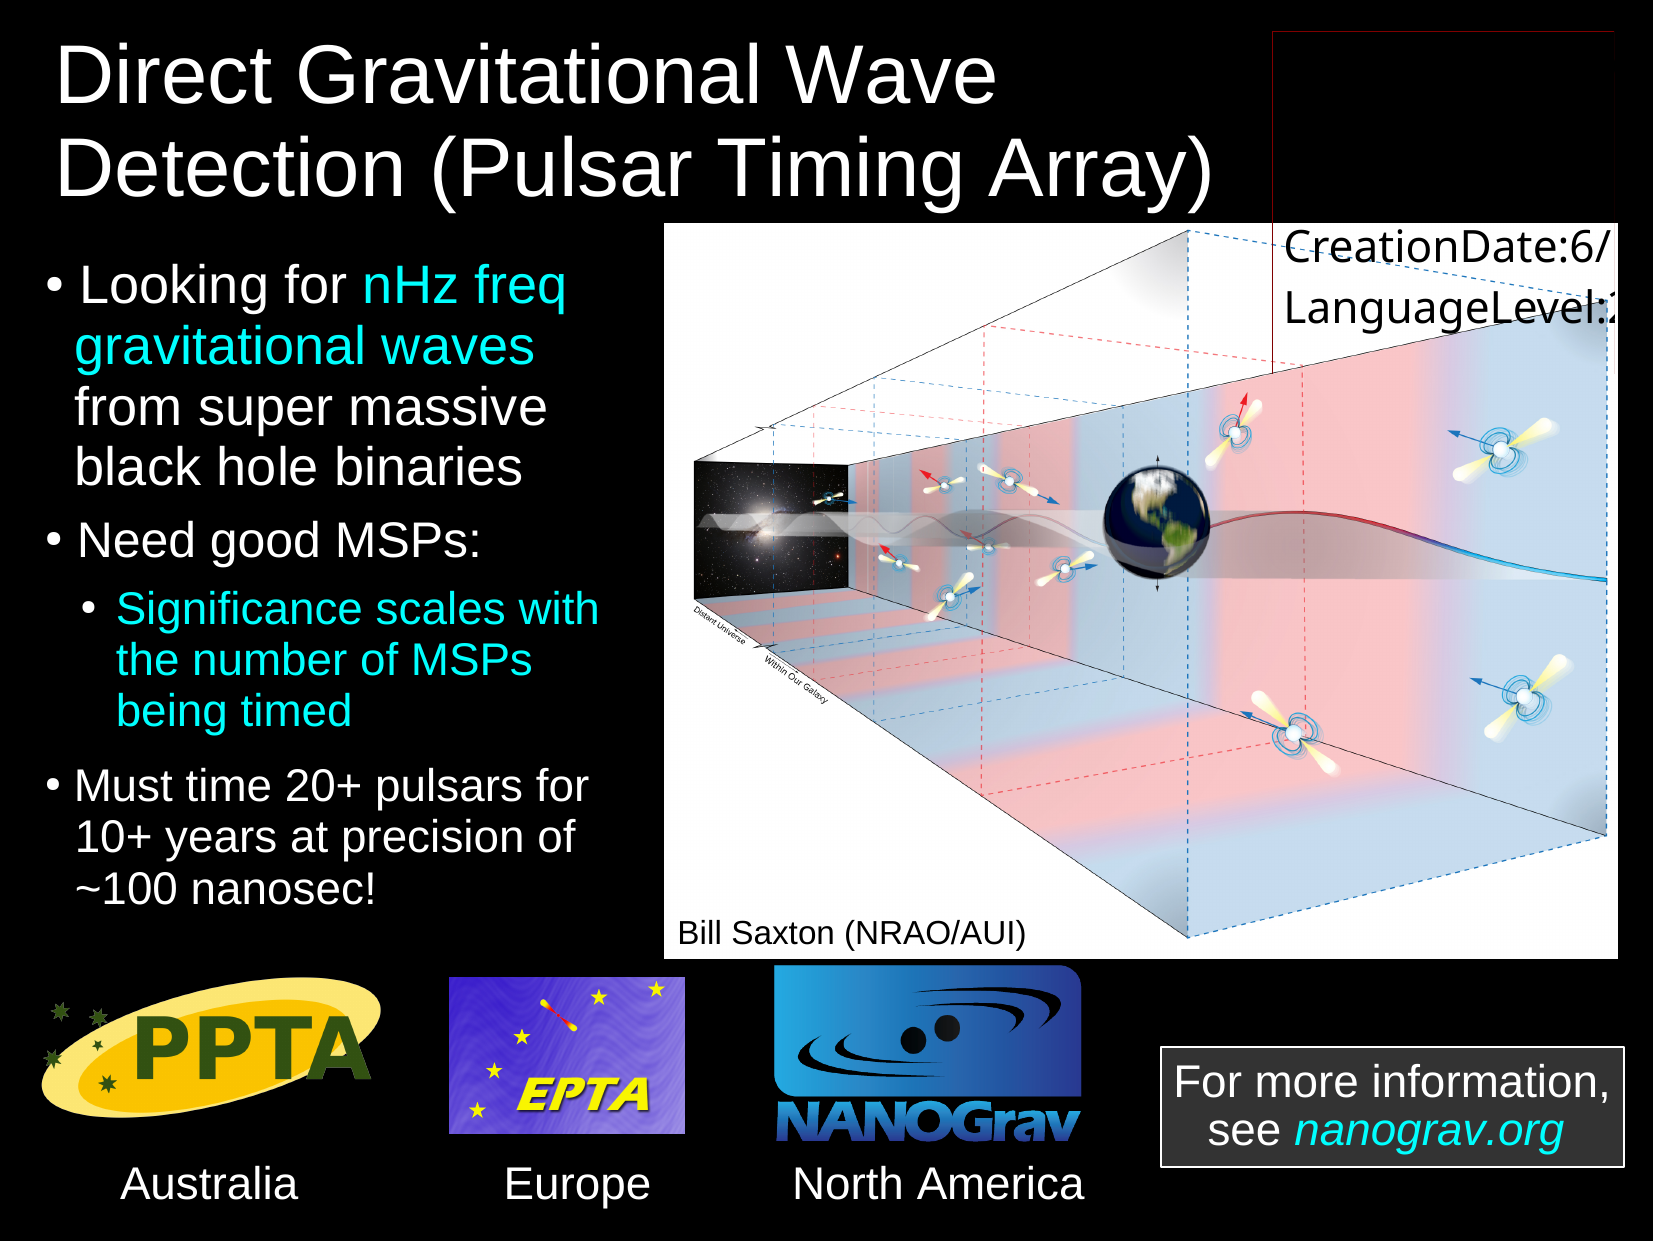

# Direct Gravitational Wave Detection (Pulsar Timing Array)
 Looking for nHz freq gravitational waves from super massive black hole binaries
 Need good MSPs:
Significance scales with the number of MSPs being timed
 Must time 20+ pulsars for 10+ years at precision of ~100 nanosec!
Bill Saxton (NRAO/AUI)
 For more information,
see nanograv.org
Australia
Europe
North America